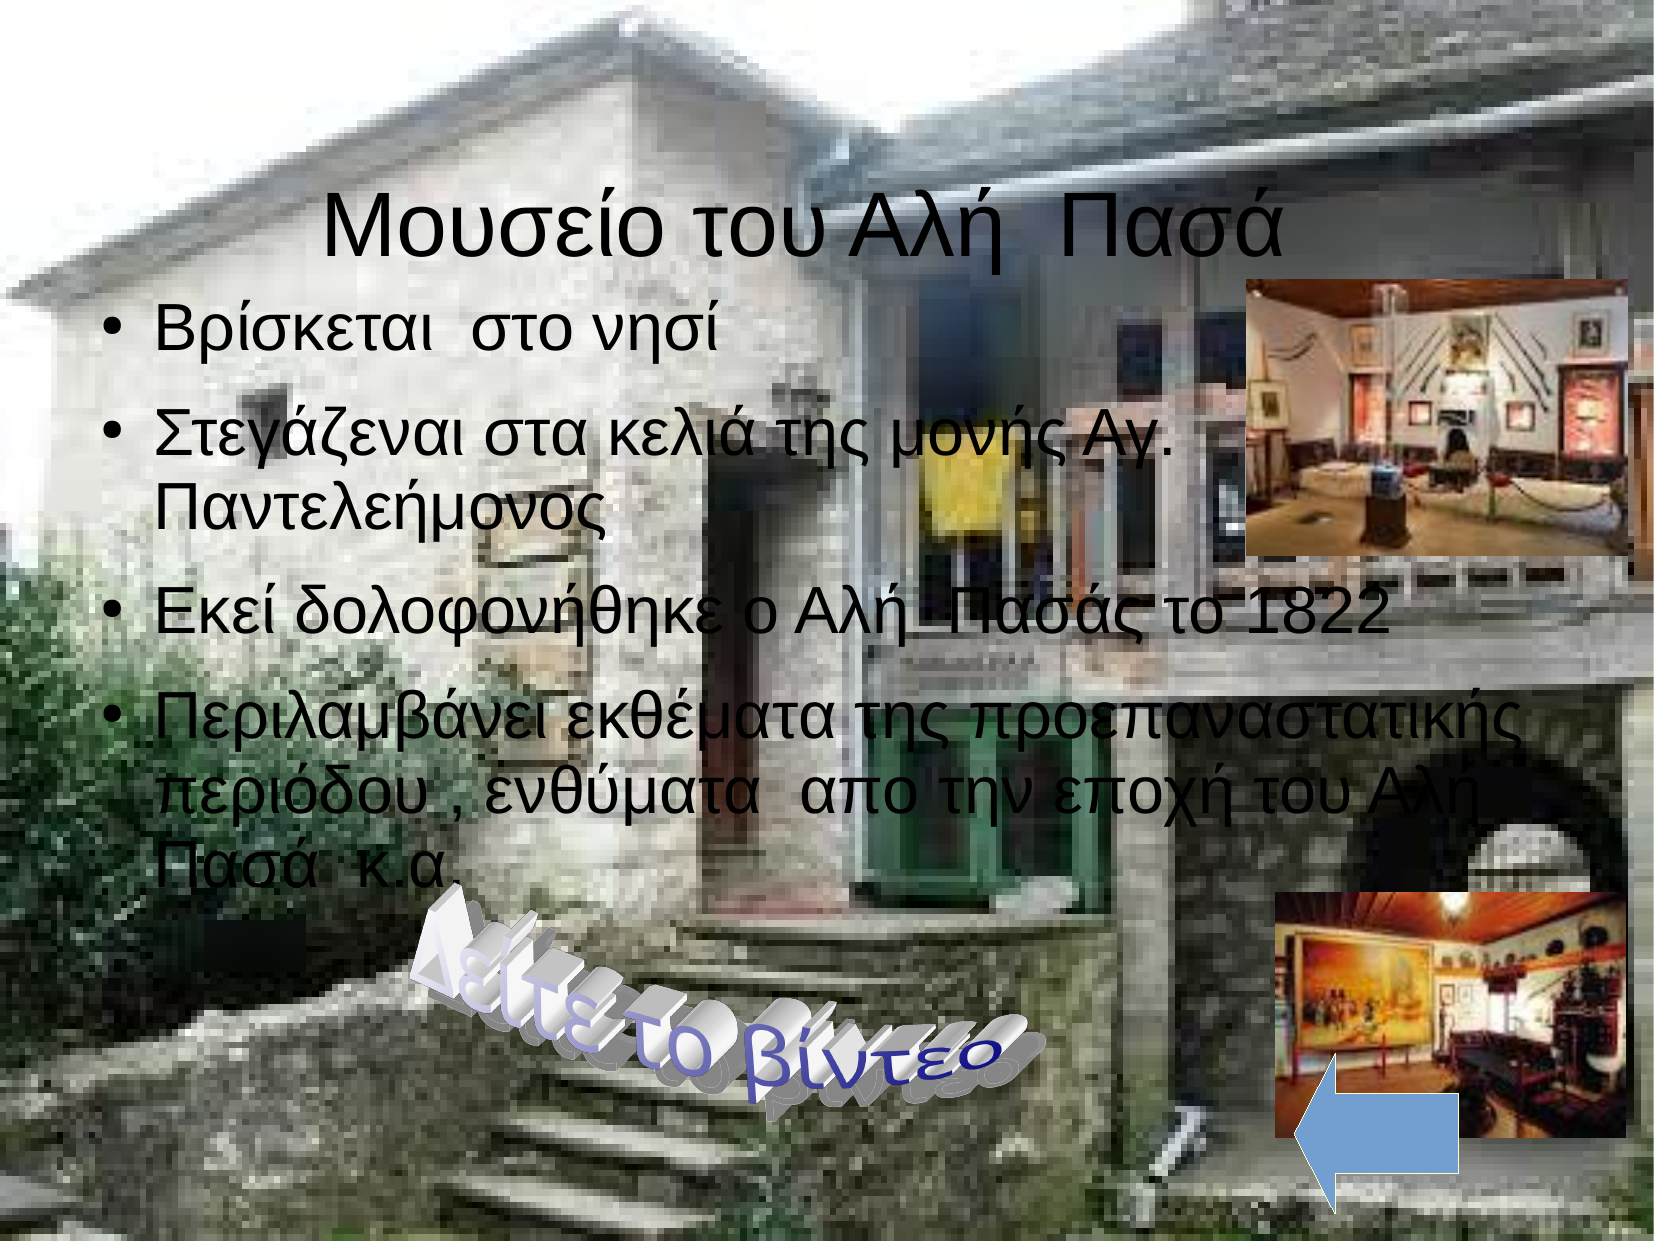

# Μουσείο του Αλή Πασά
Βρίσκεται στο νησί
Στεγάζεναι στα κελιά της μονής Αγ. Παντελεήμονος
Εκεί δολοφονήθηκε ο Αλή Πασάς το 1822
Περιλαμβάνει εκθέματα της προεπαναστατικής περιόδου , ενθύματα απο την εποχή του Αλή Πασά κ.α.
Δείτε το βίντεο